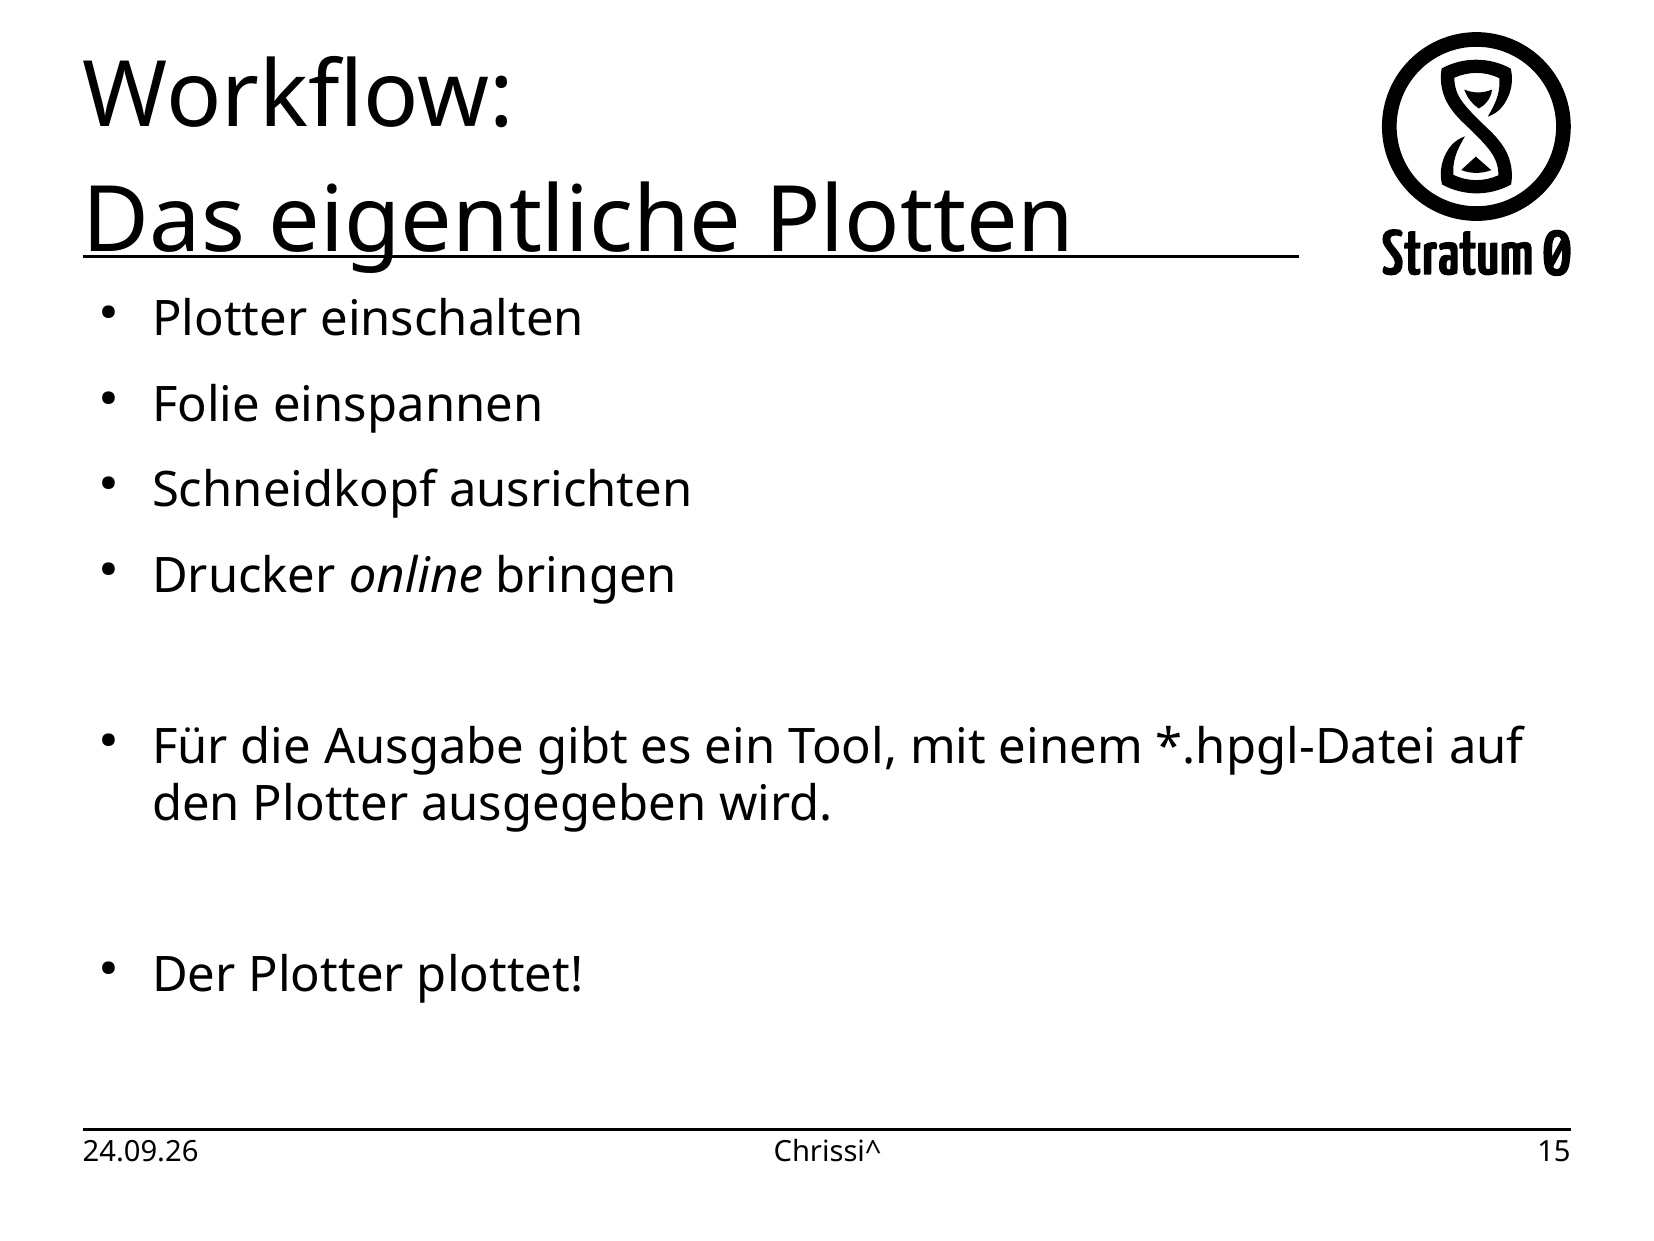

# Workflow: Das eigentliche Plotten
Plotter einschalten
Folie einspannen
Schneidkopf ausrichten
Drucker online bringen
Für die Ausgabe gibt es ein Tool, mit einem *.hpgl-Datei auf den Plotter ausgegeben wird.
Der Plotter plottet!
Chrissi^
15